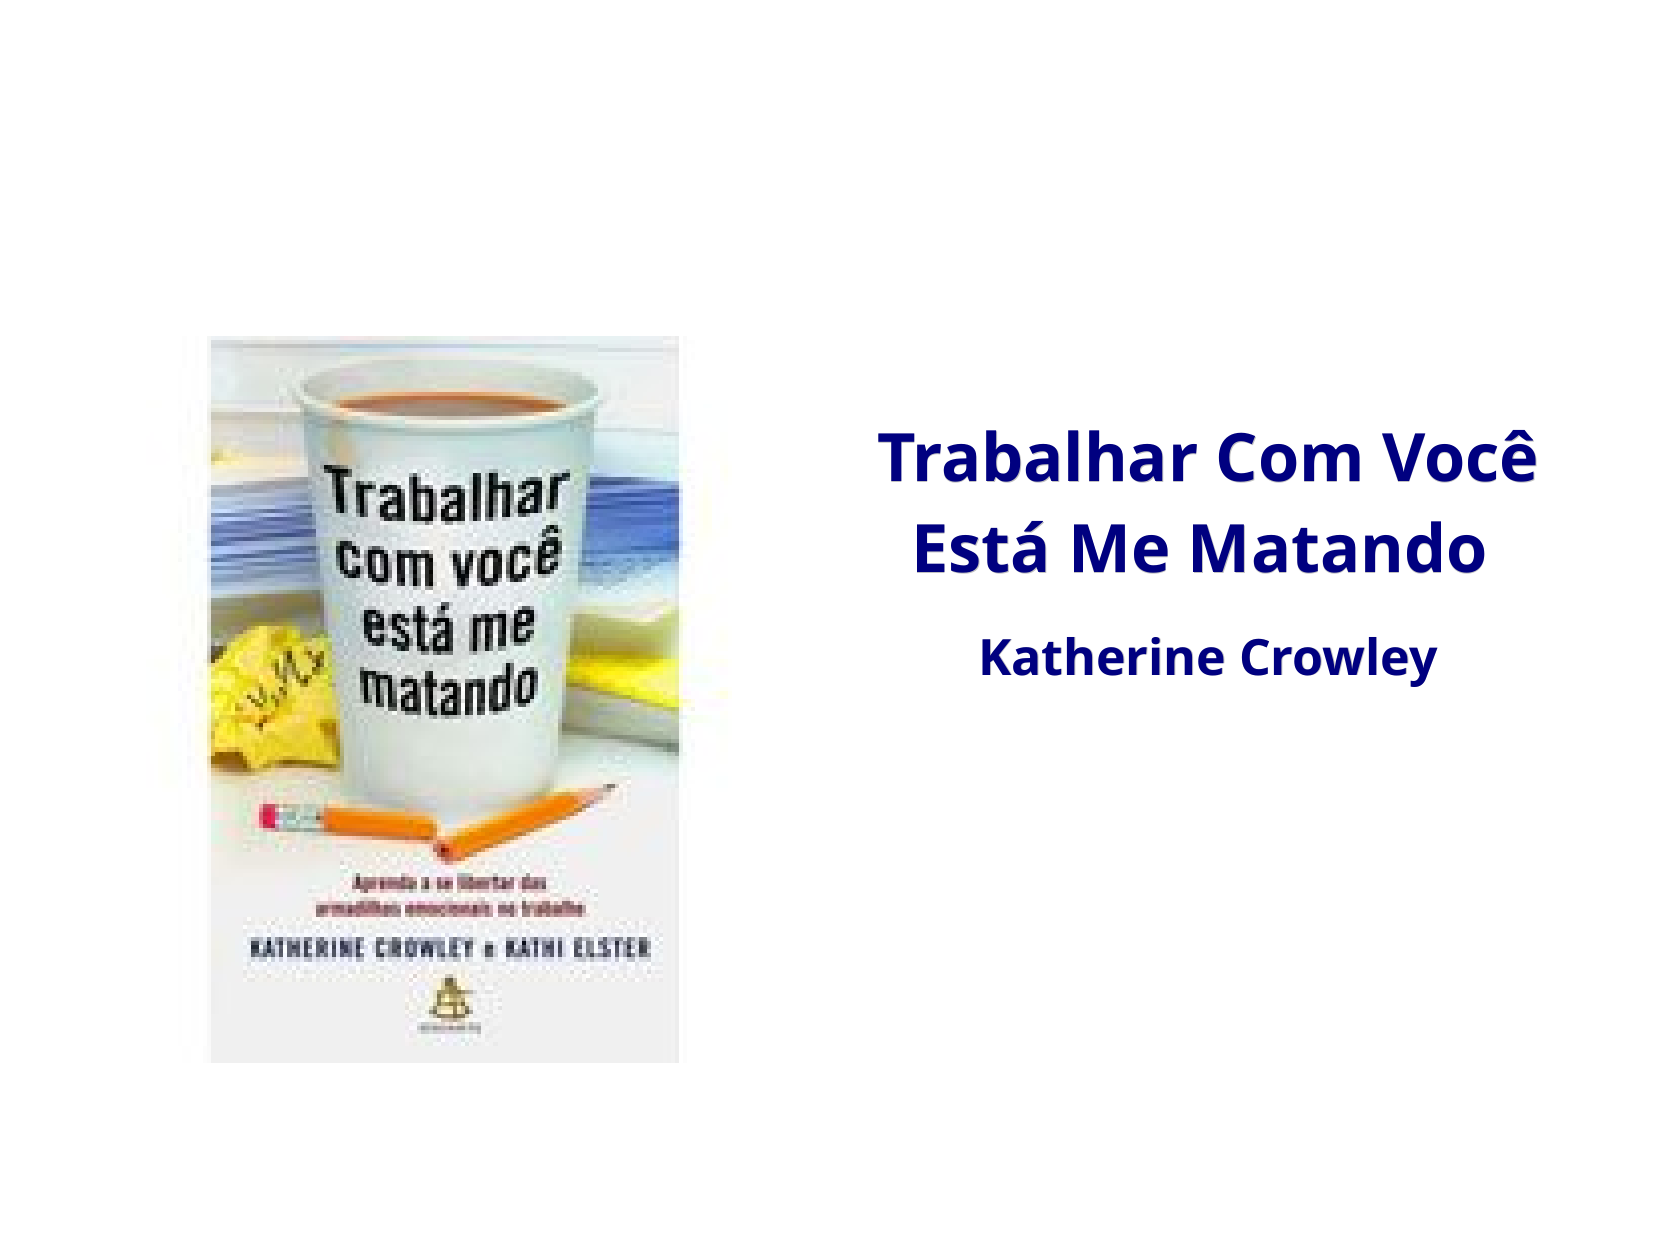

#
Trabalhar Com Você Está Me Matando
Katherine Crowley